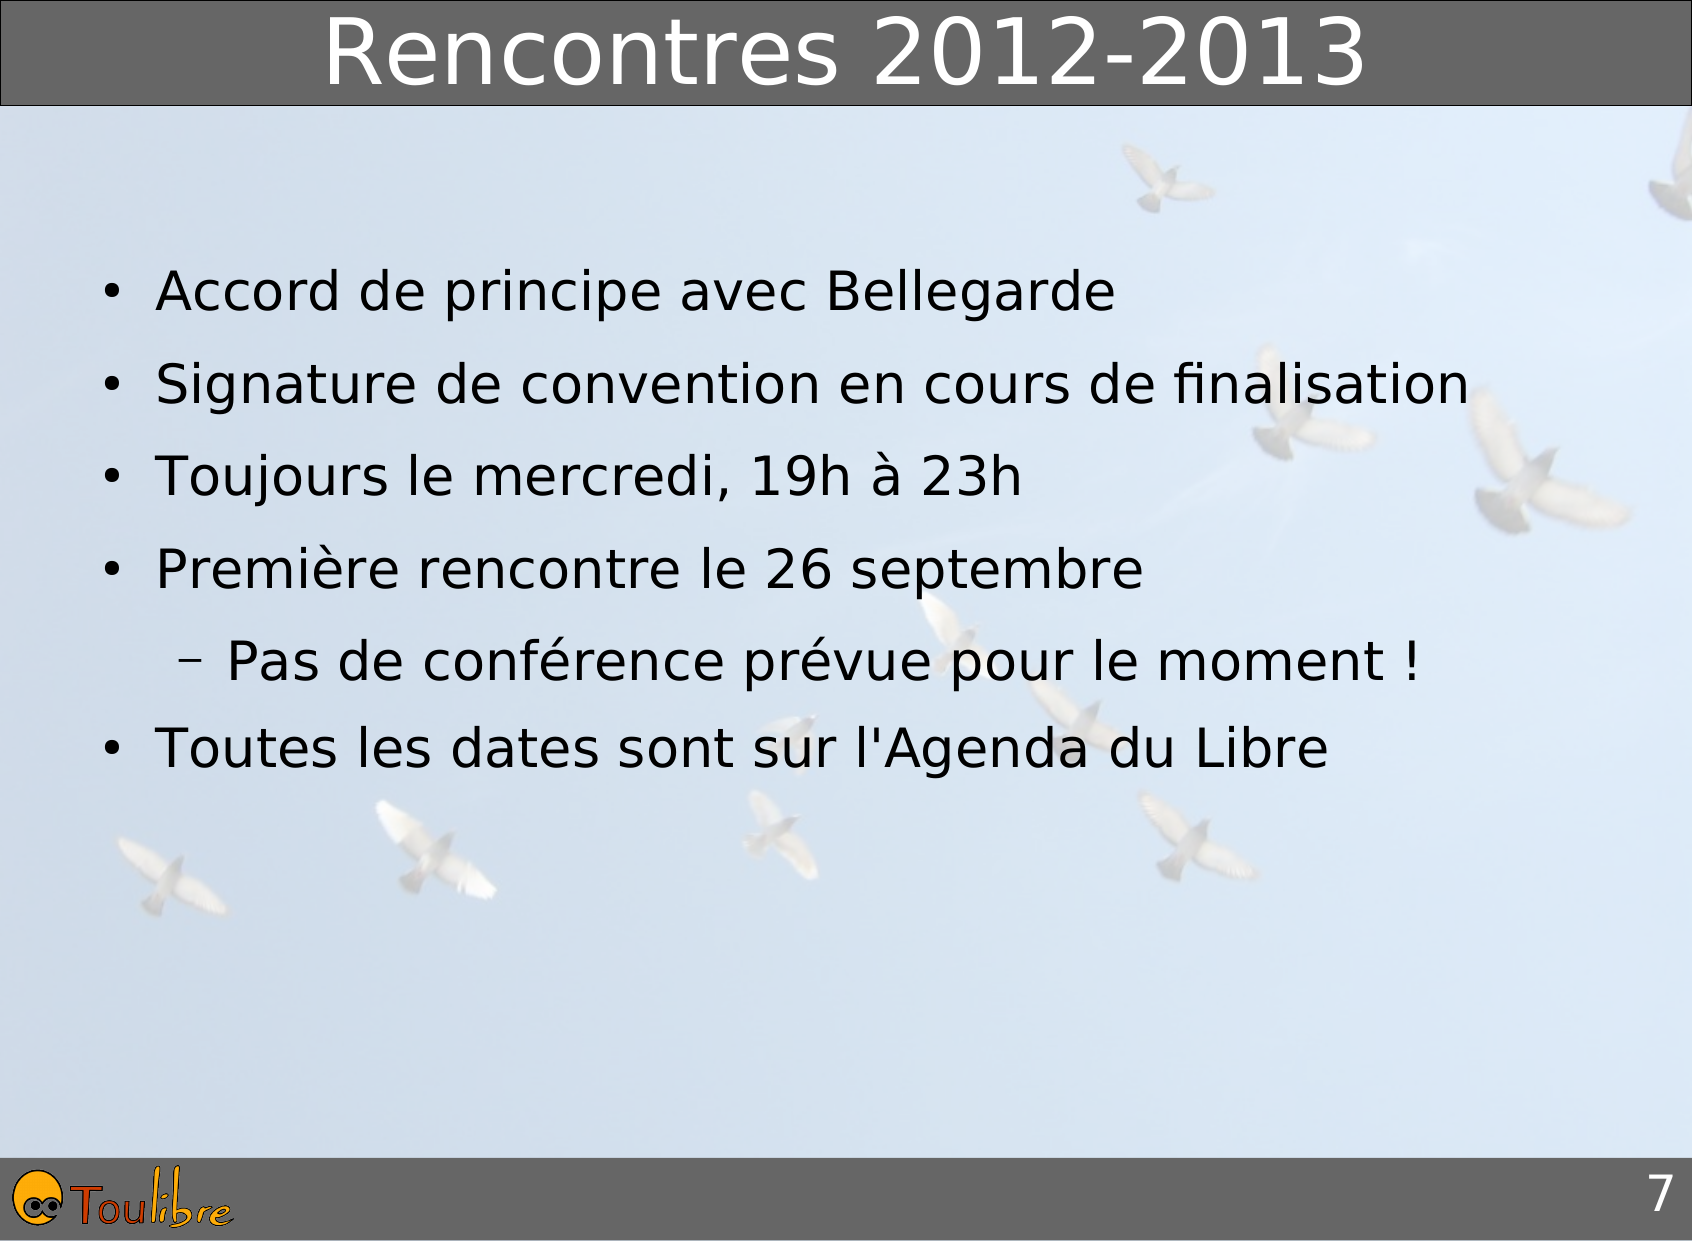

# Rencontres 2012-2013
Accord de principe avec Bellegarde
Signature de convention en cours de finalisation
Toujours le mercredi, 19h à 23h
Première rencontre le 26 septembre
Pas de conférence prévue pour le moment !
Toutes les dates sont sur l'Agenda du Libre